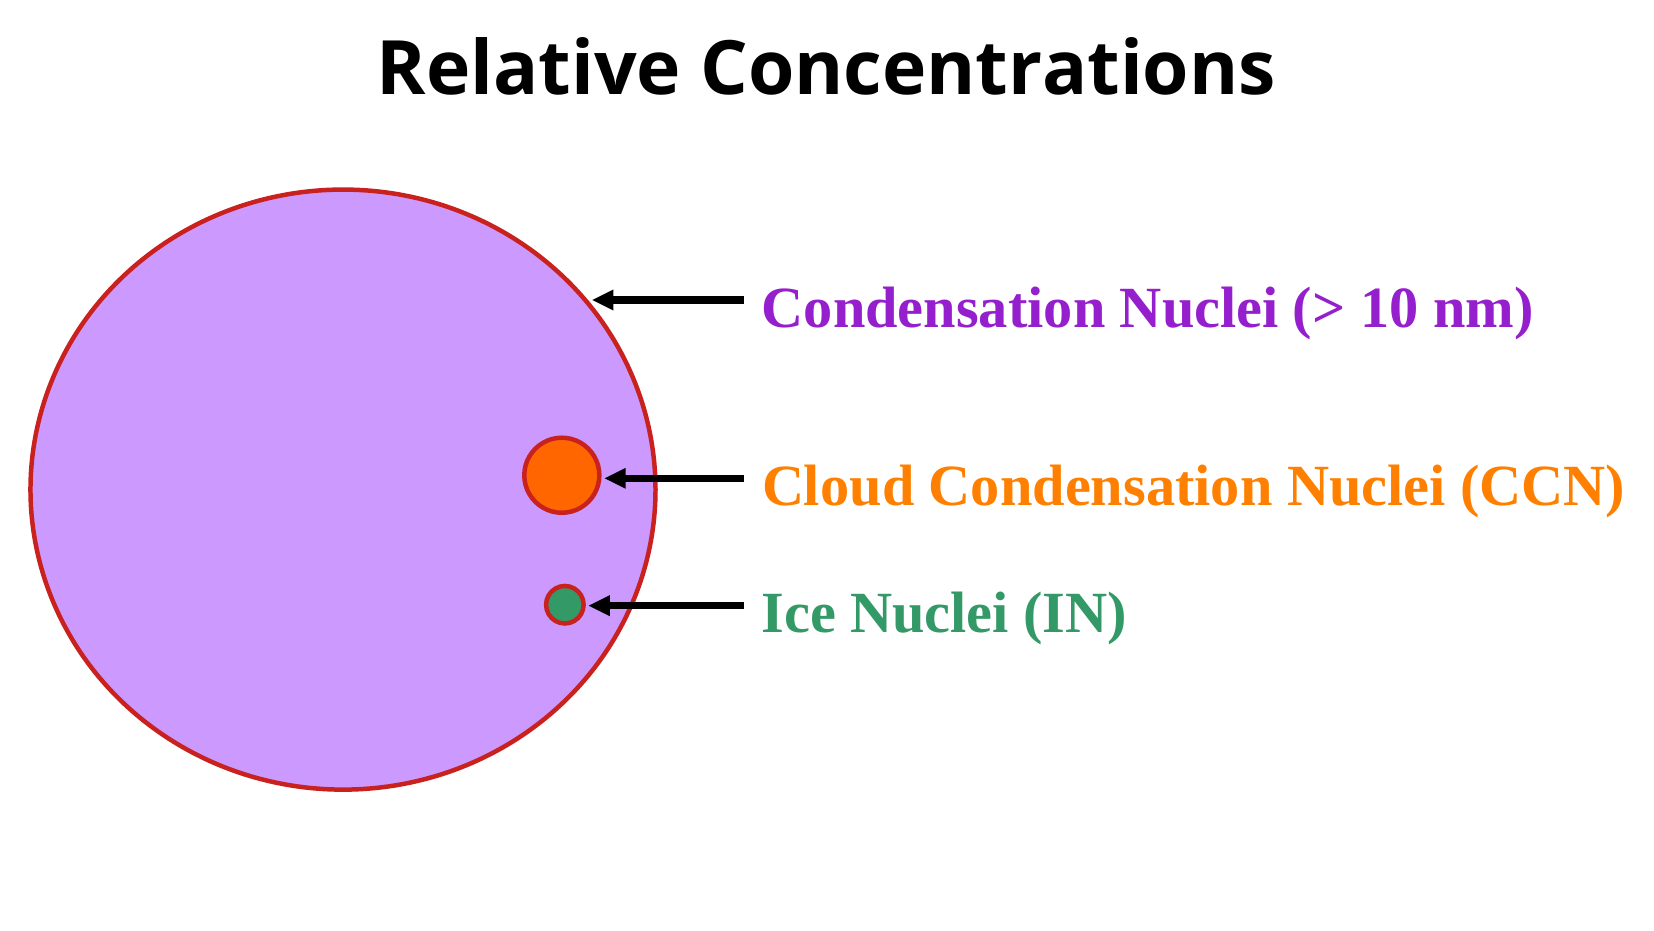

# Relative Concentrations
Condensation Nuclei (> 10 nm)
Cloud Condensation Nuclei (CCN)
Ice Nuclei (IN)